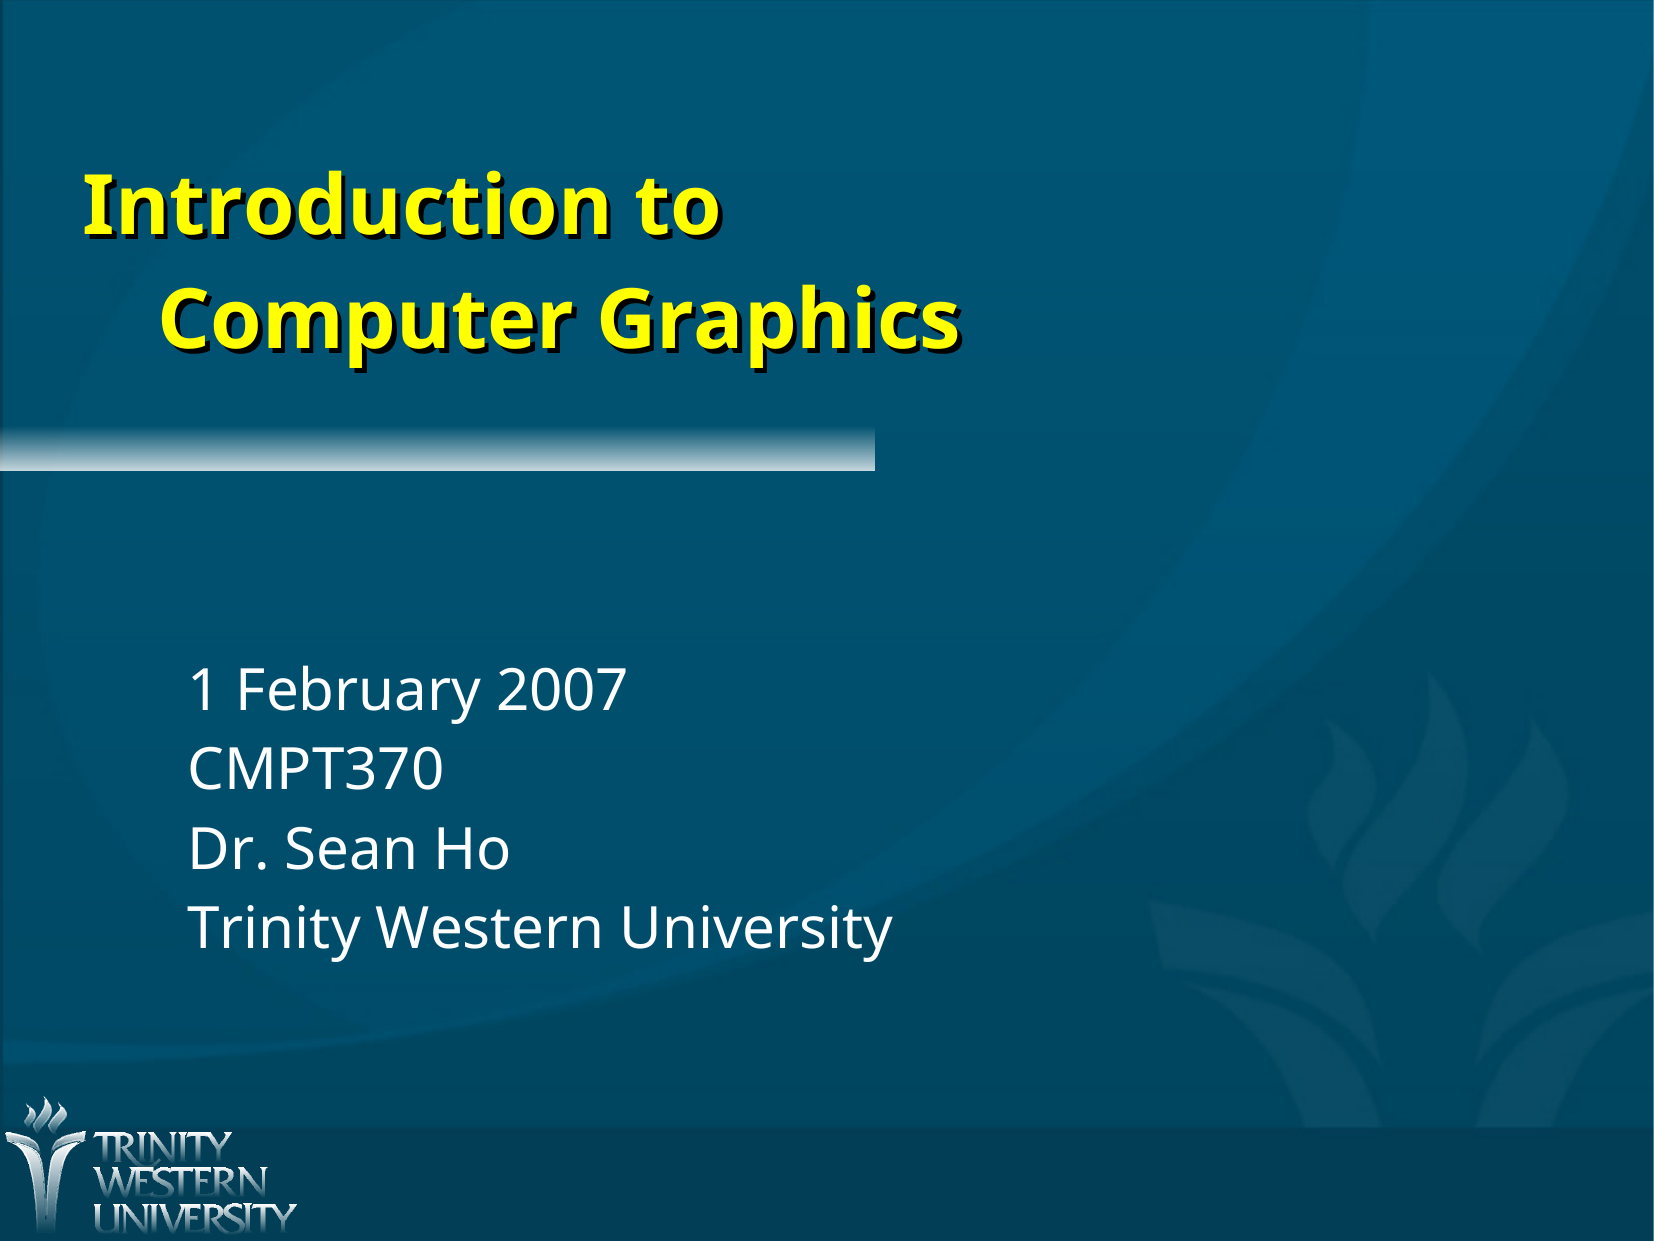

# Introduction to Computer Graphics
1 February 2007
CMPT370
Dr. Sean Ho
Trinity Western University